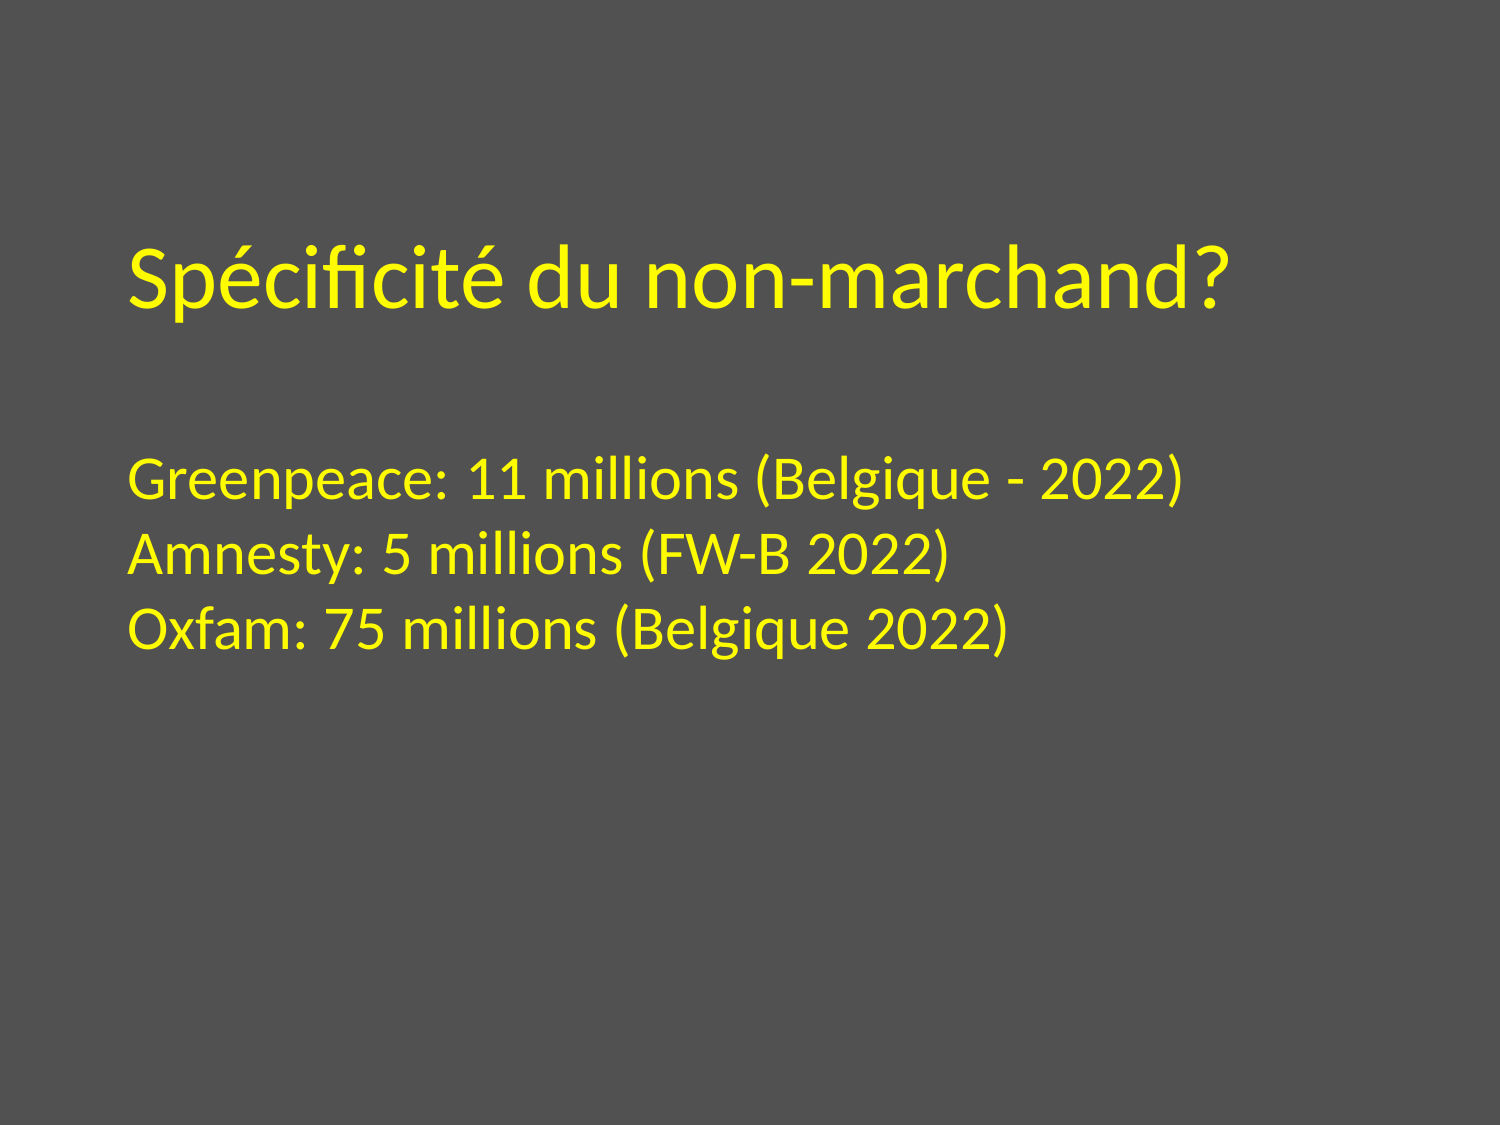

# Spécificité du non-marchand? Greenpeace: 11 millions (Belgique - 2022) Amnesty: 5 millions (FW-B 2022) Oxfam: 75 millions (Belgique 2022)